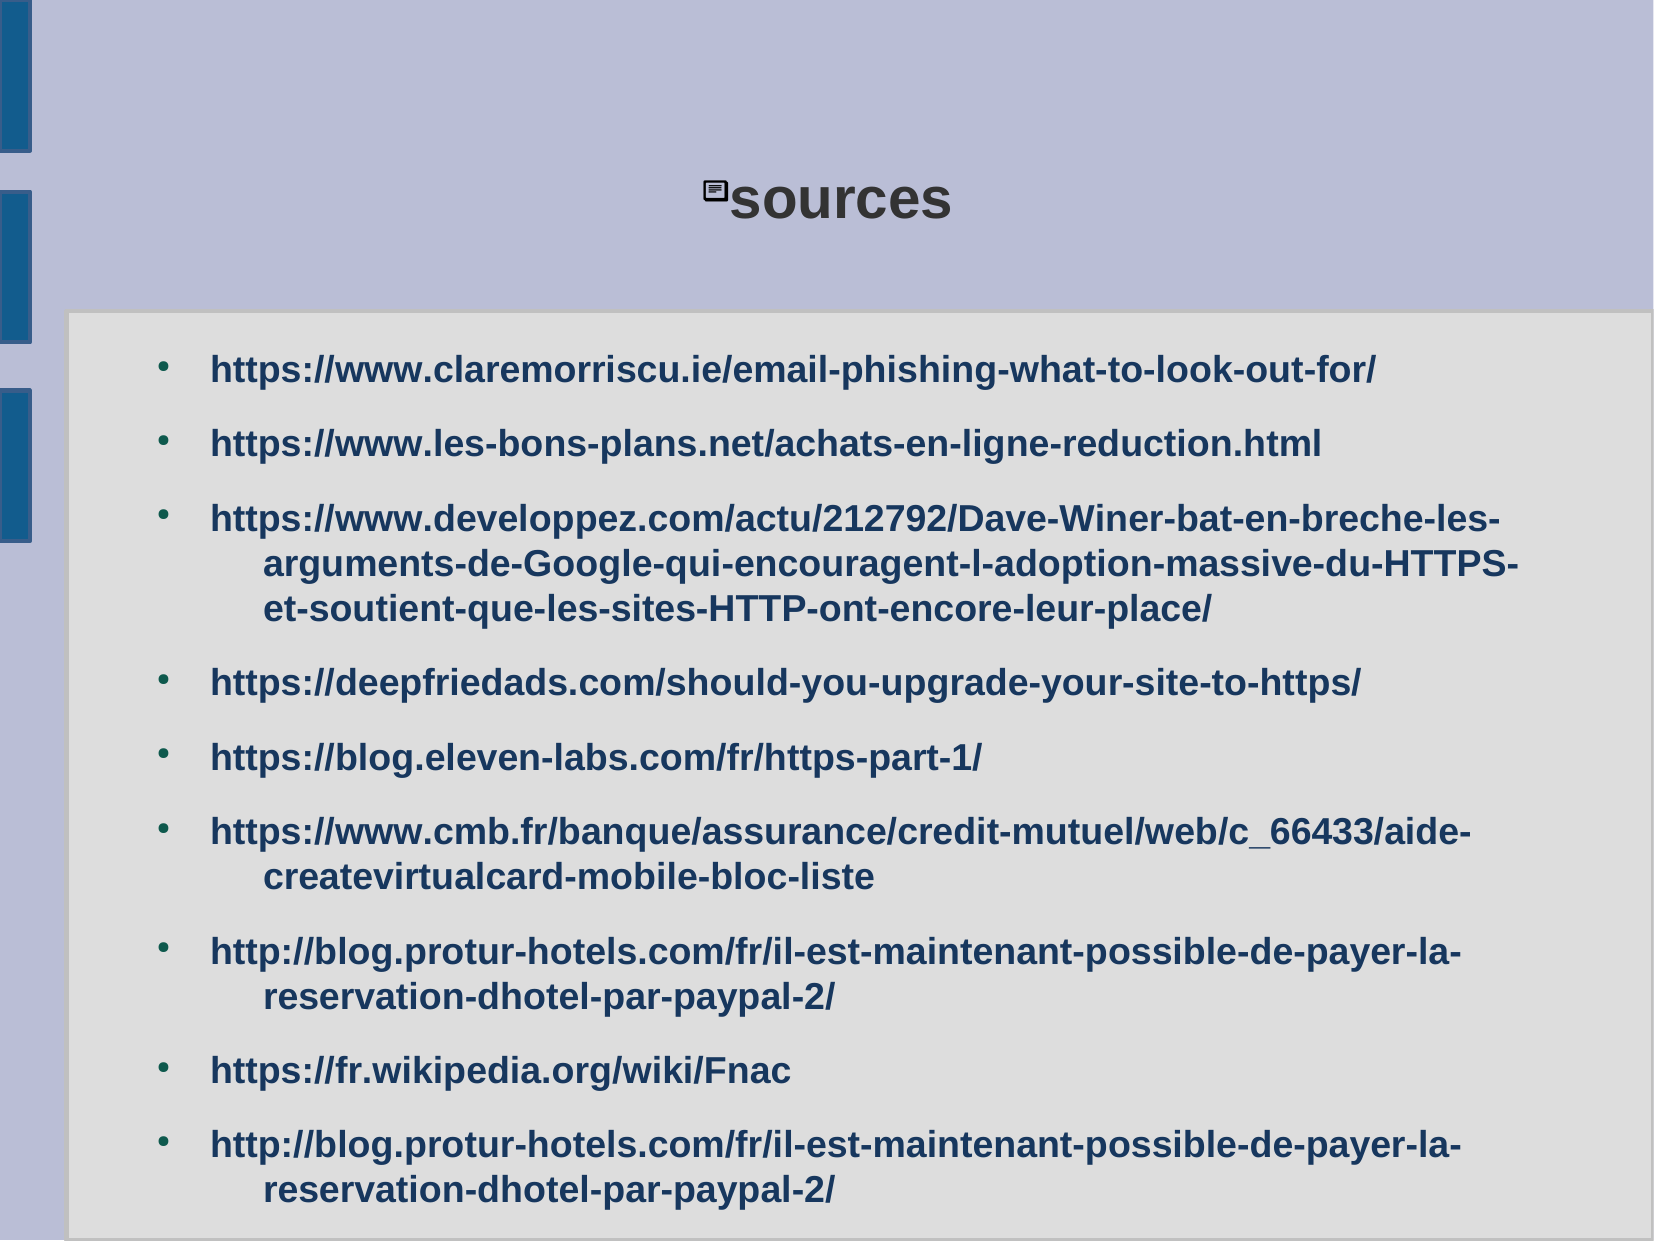

# sources
https://www.claremorriscu.ie/email-phishing-what-to-look-out-for/
https://www.les-bons-plans.net/achats-en-ligne-reduction.html
https://www.developpez.com/actu/212792/Dave-Winer-bat-en-breche-les-arguments-de-Google-qui-encouragent-l-adoption-massive-du-HTTPS-et-soutient-que-les-sites-HTTP-ont-encore-leur-place/
https://deepfriedads.com/should-you-upgrade-your-site-to-https/
https://blog.eleven-labs.com/fr/https-part-1/
https://www.cmb.fr/banque/assurance/credit-mutuel/web/c_66433/aide-createvirtualcard-mobile-bloc-liste
http://blog.protur-hotels.com/fr/il-est-maintenant-possible-de-payer-la-reservation-dhotel-par-paypal-2/
https://fr.wikipedia.org/wiki/Fnac
http://blog.protur-hotels.com/fr/il-est-maintenant-possible-de-payer-la-reservation-dhotel-par-paypal-2/